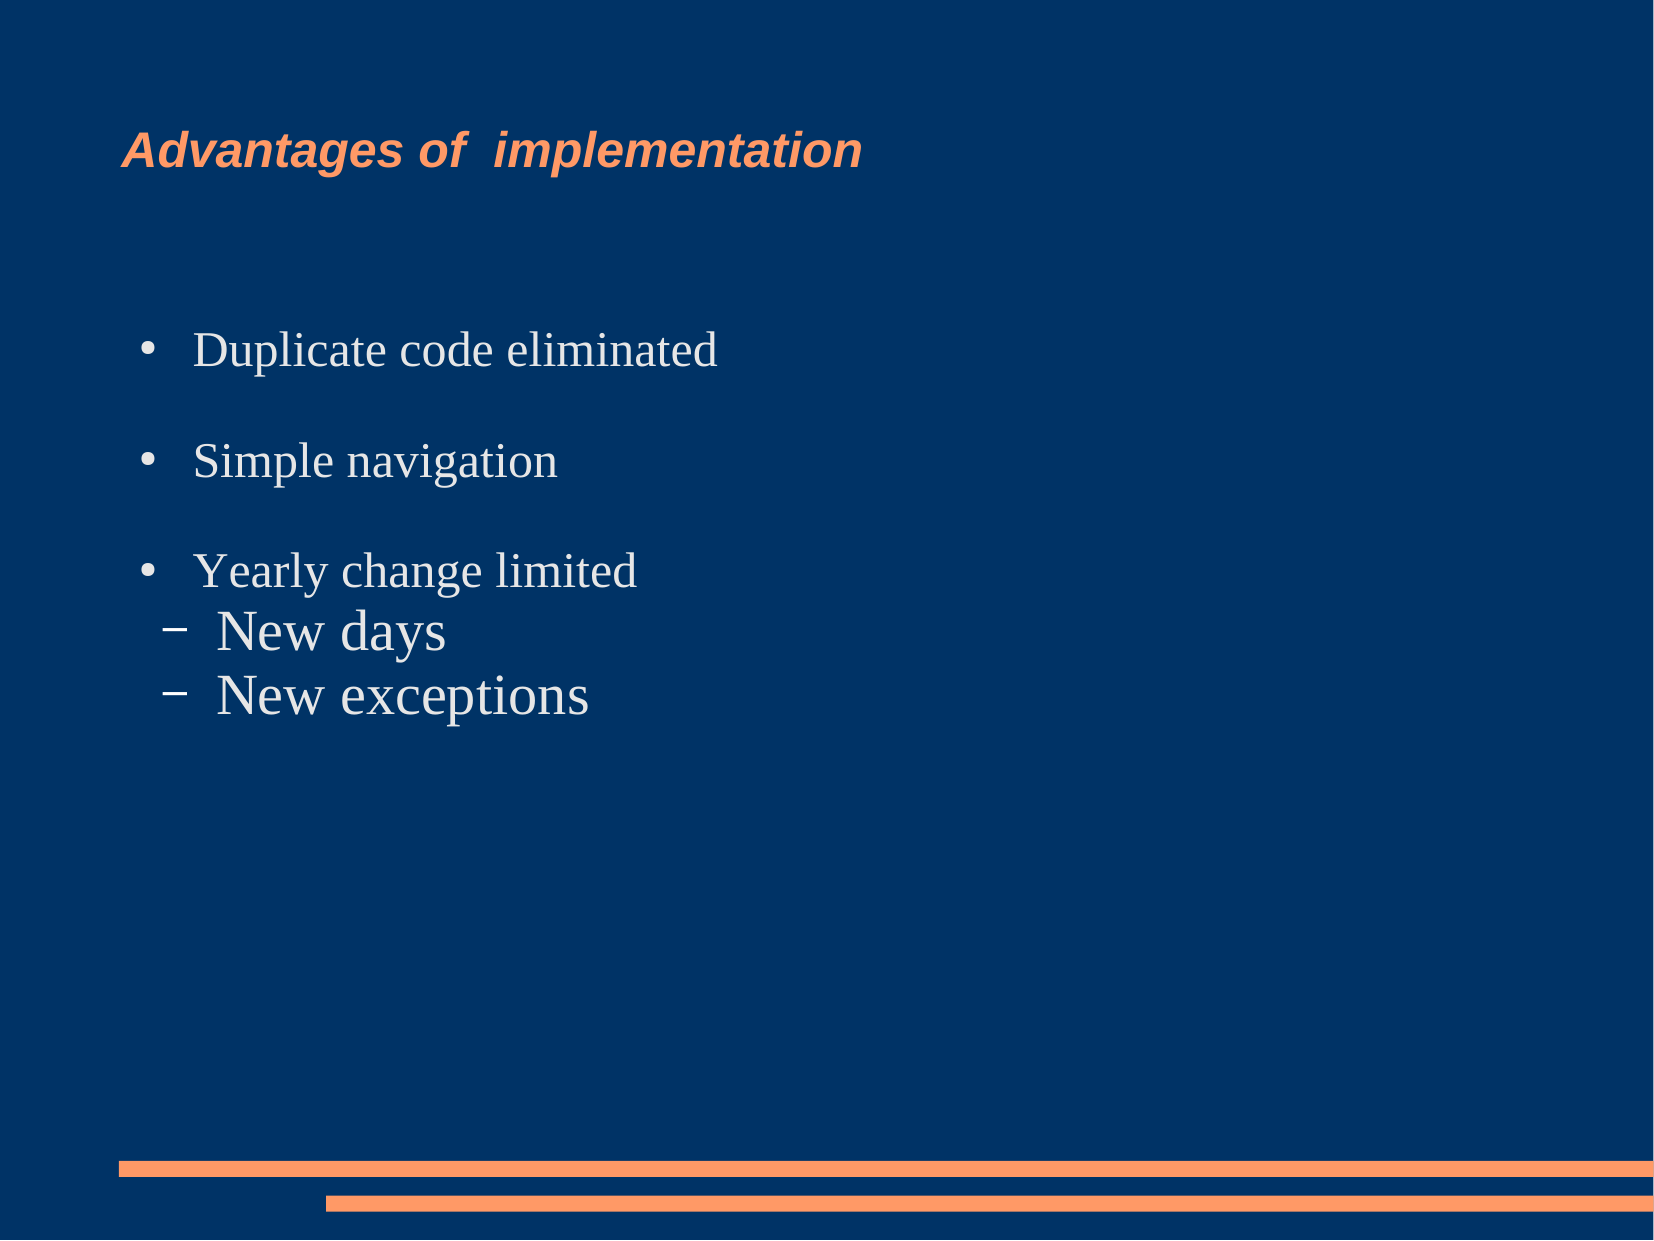

# Advantages of implementation
Duplicate code eliminated
Simple navigation
Yearly change limited
New days
New exceptions